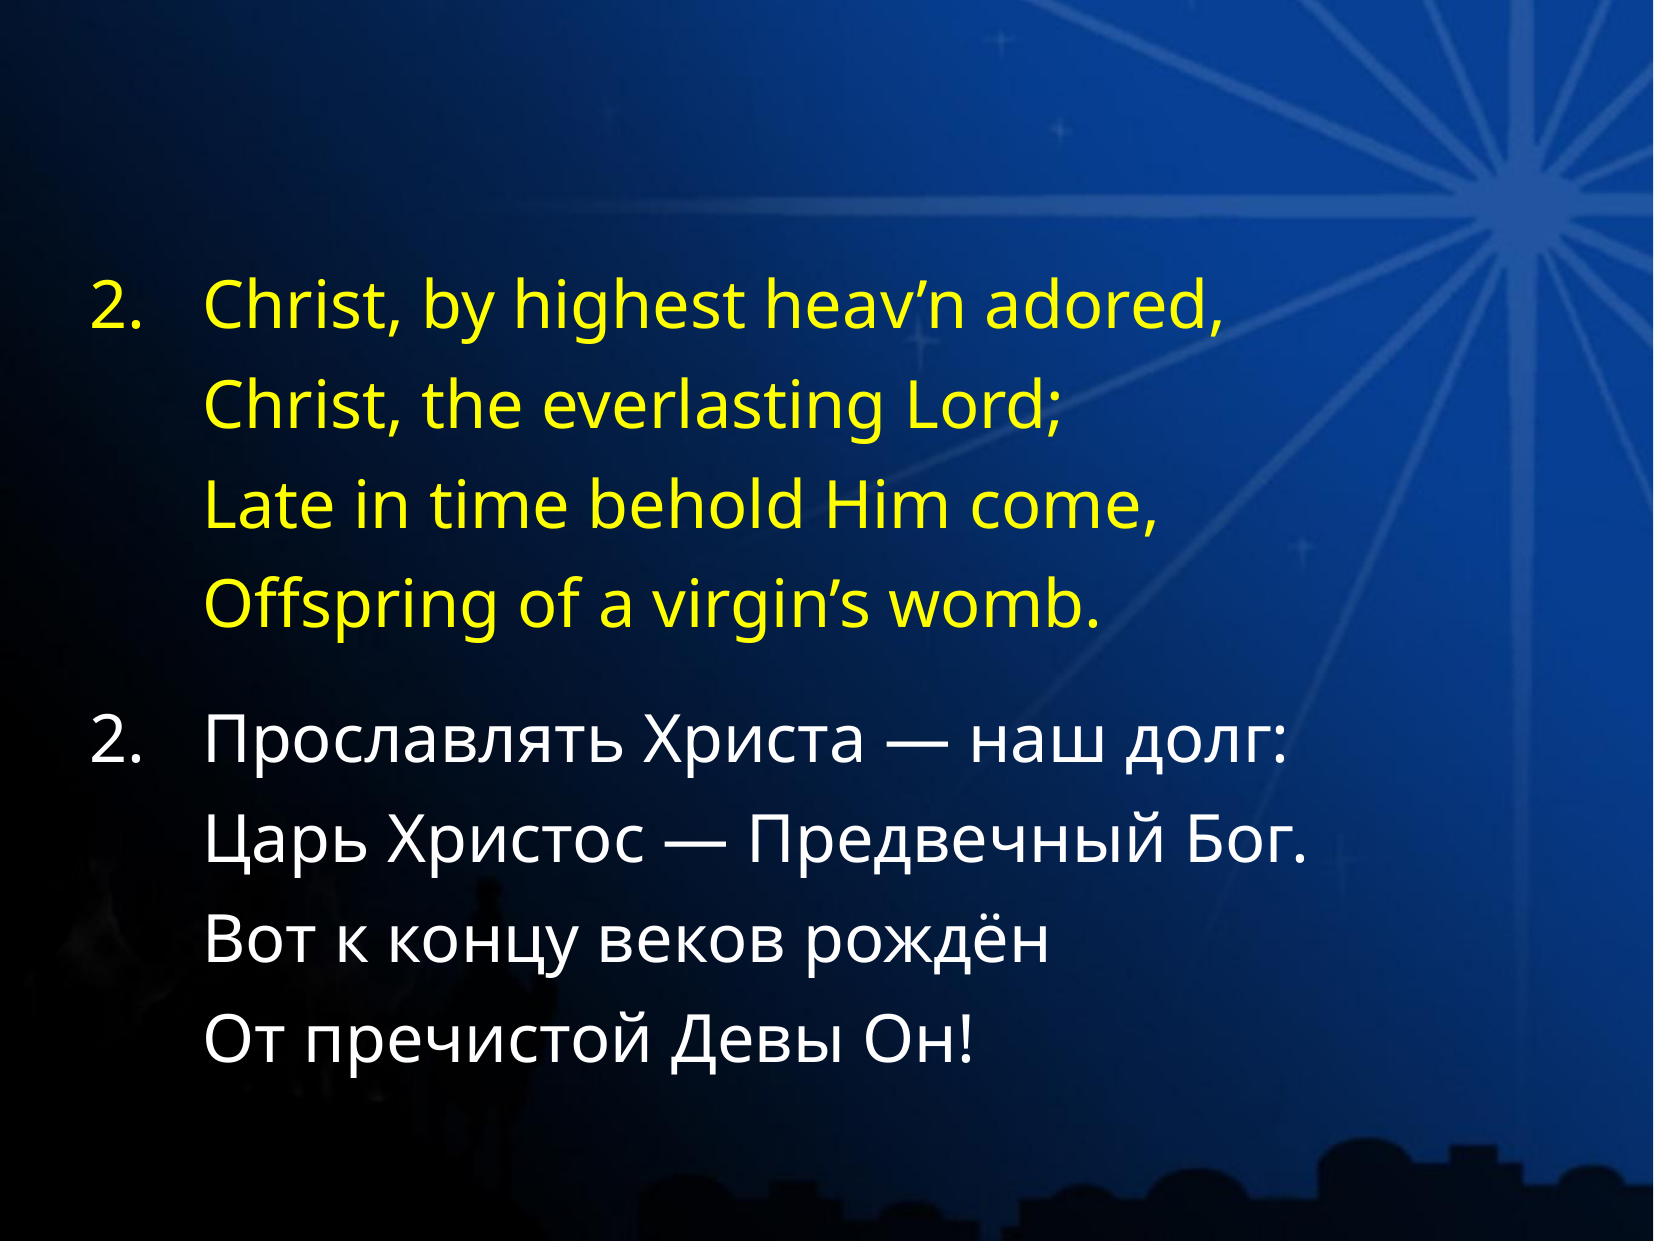

2.	Christ, by highest heav’n adored,
	Christ, the everlasting Lord;
	Late in time behold Him come,
	Offspring of a virgin’s womb.
2.	Прославлять Христа — наш долг:
	Царь Христос — Предвечный Бог.
	Вот к концу веков рождён
	От пречистой Девы Он!